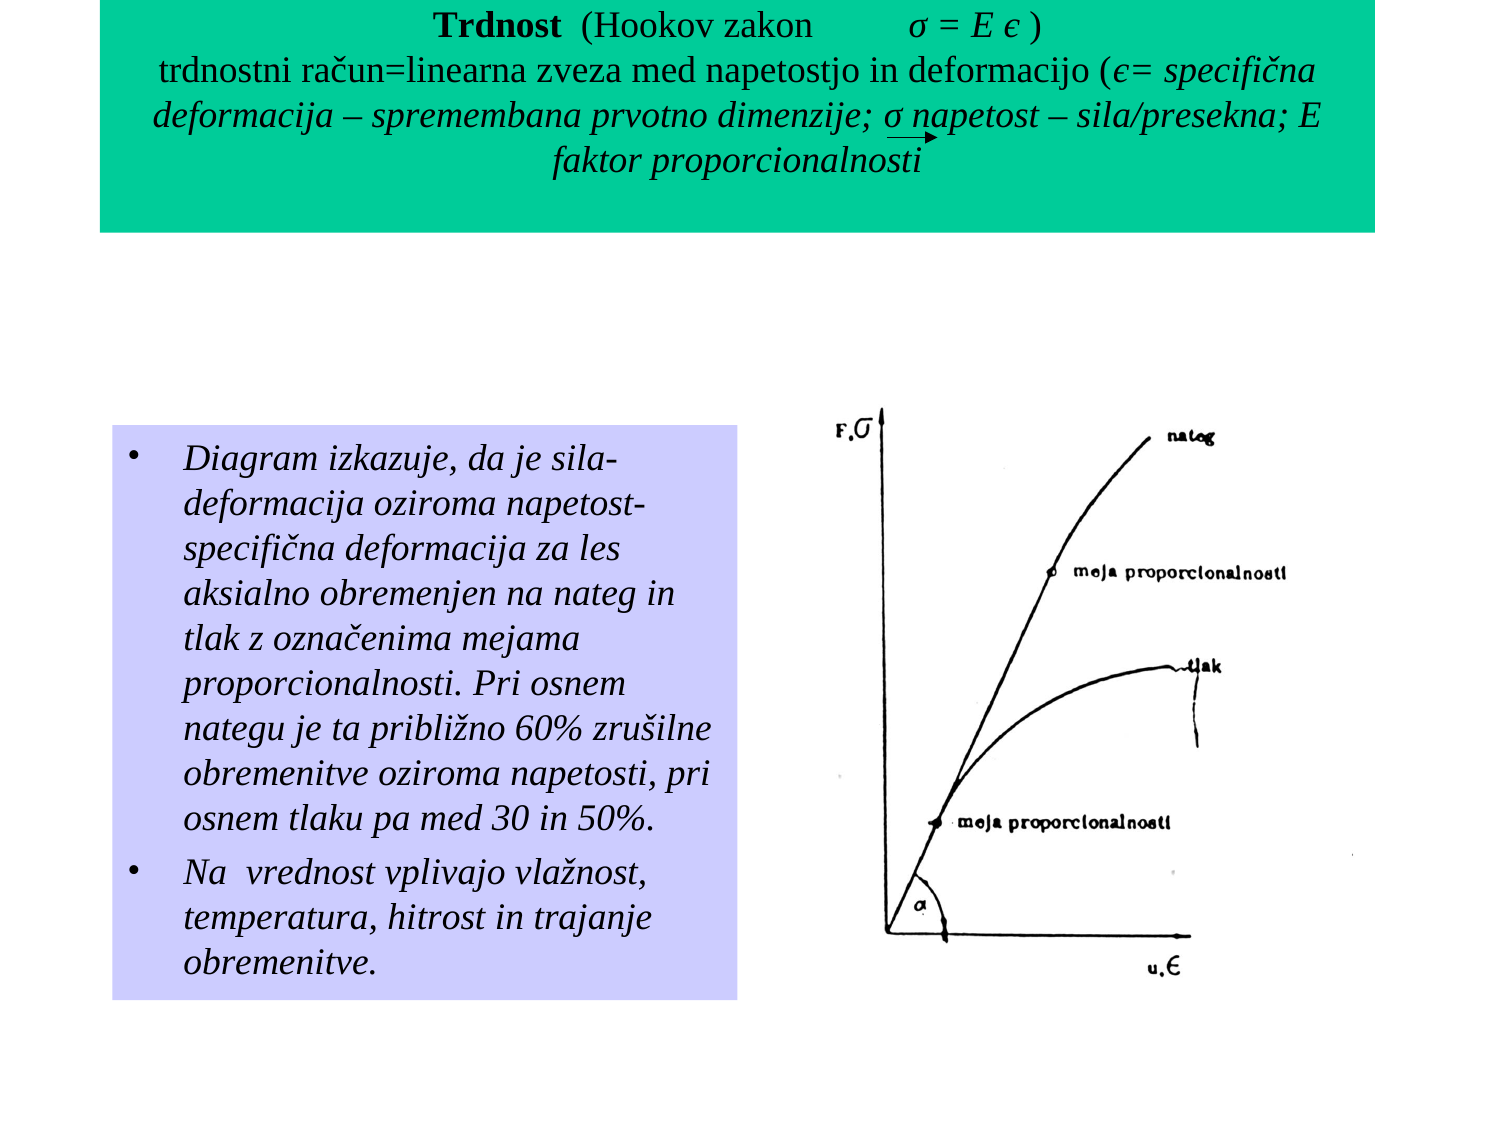

# Trdnost (Hookov zakon σ = E є ) trdnostni račun=linearna zveza med napetostjo in deformacijo (є= specifična deformacija – spremembana prvotno dimenzije; σ napetost – sila/presekna; E faktor proporcionalnosti
Diagram izkazuje, da je sila-deformacija oziroma napetost-specifična deformacija za les aksialno obremenjen na nateg in tlak z označenima mejama proporcionalnosti. Pri osnem nategu je ta približno 60% zrušilne obremenitve oziroma napetosti, pri osnem tlaku pa med 30 in 50%.
Na vrednost vplivajo vlažnost, temperatura, hitrost in trajanje obremenitve.